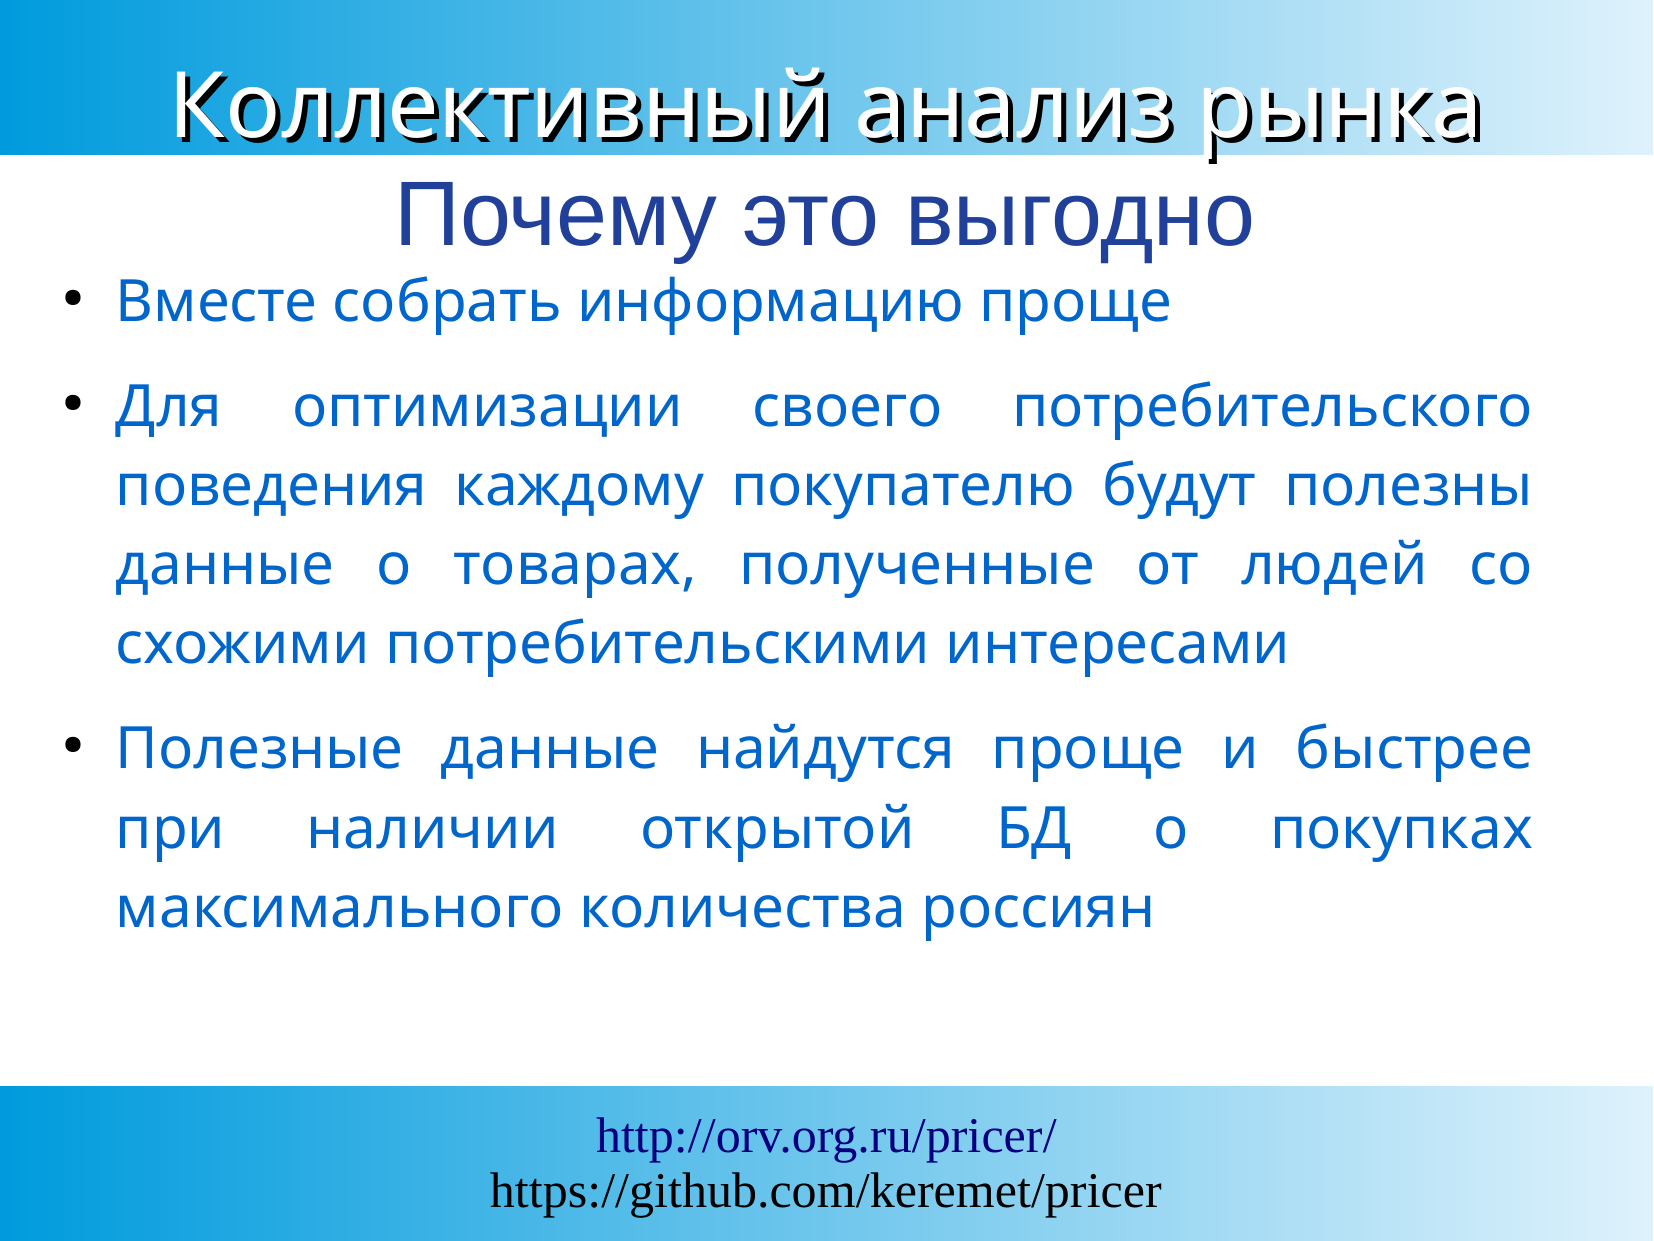

# Коллективный анализ рынка
Вместе собрать информацию проще
Для оптимизации своего потребительского поведения каждому покупателю будут полезны данные о товарах, полученные от людей со схожими потребительскими интересами
Полезные данные найдутся проще и быстрее при наличии открытой БД о покупках максимального количества россиян
Почему это выгодно?